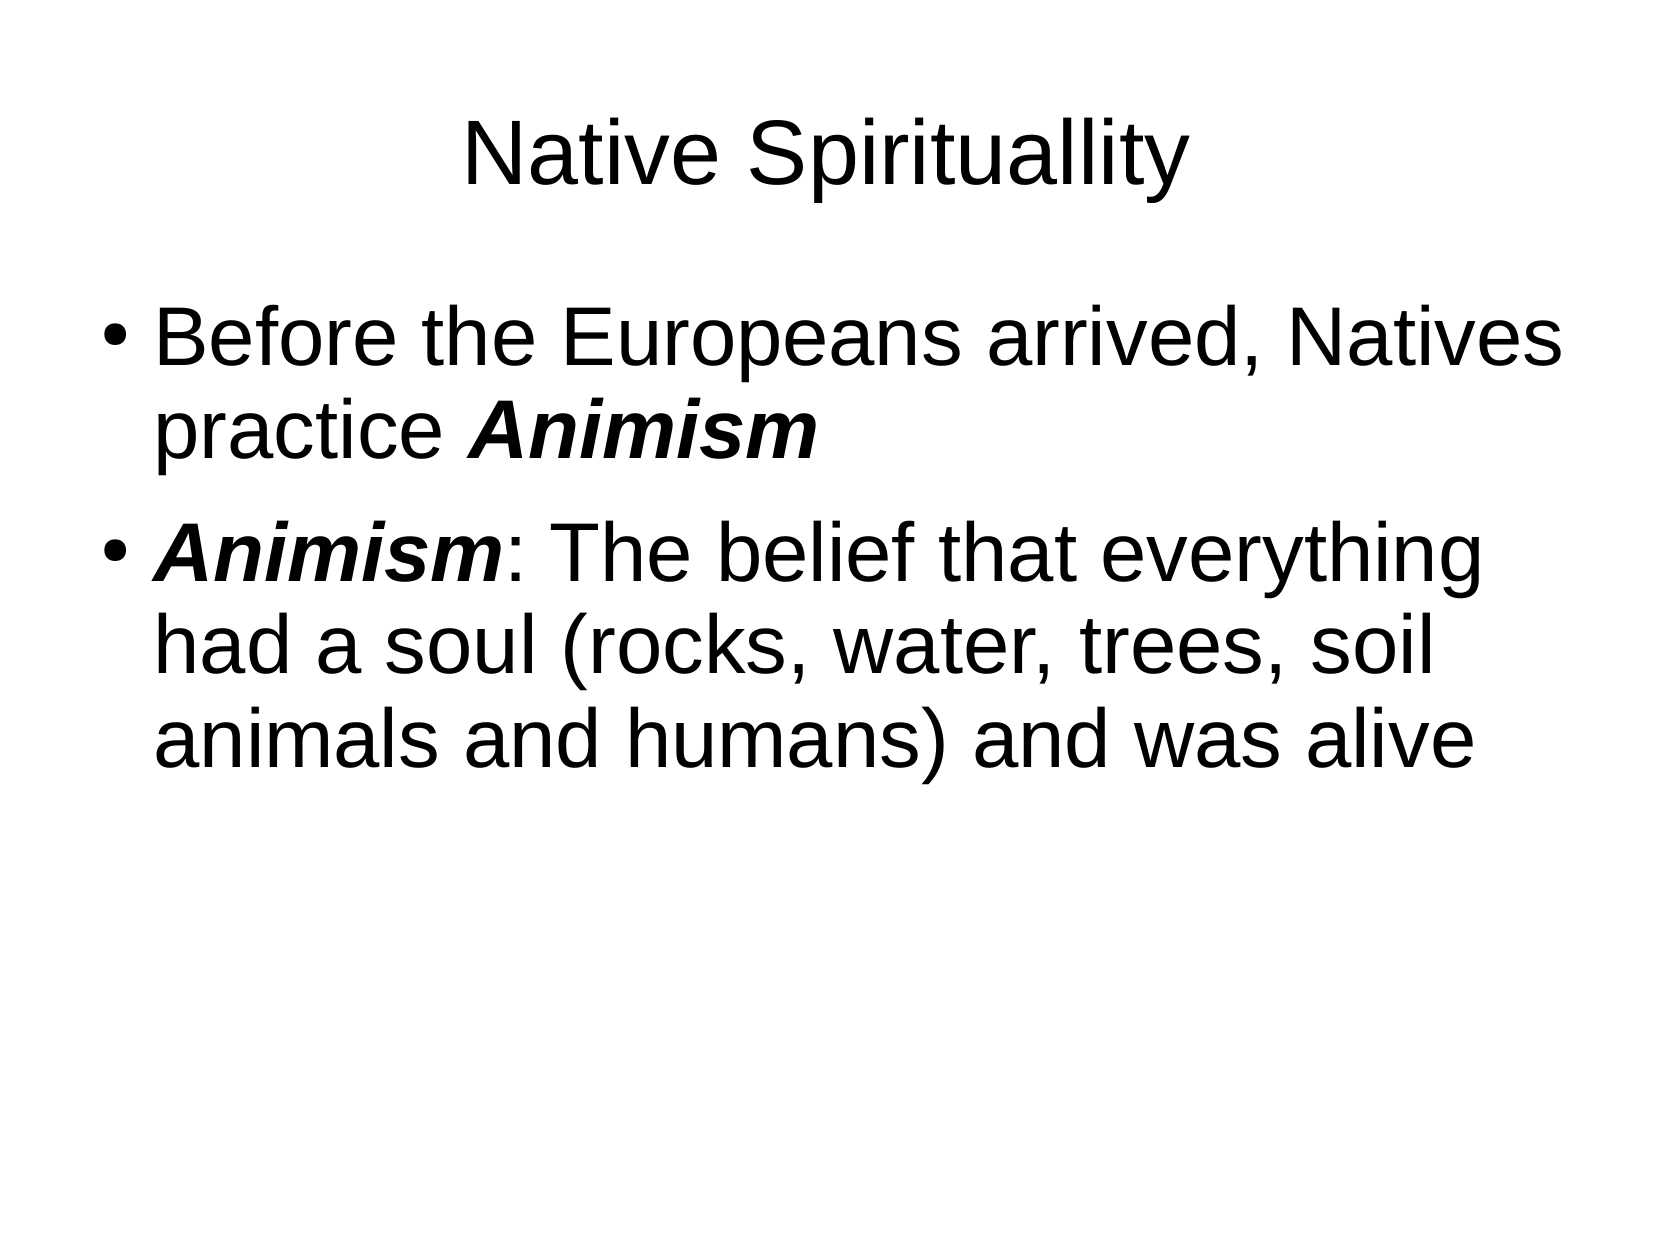

# Native Spirituallity
Before the Europeans arrived, Natives practice Animism
Animism: The belief that everything had a soul (rocks, water, trees, soil animals and humans) and was alive